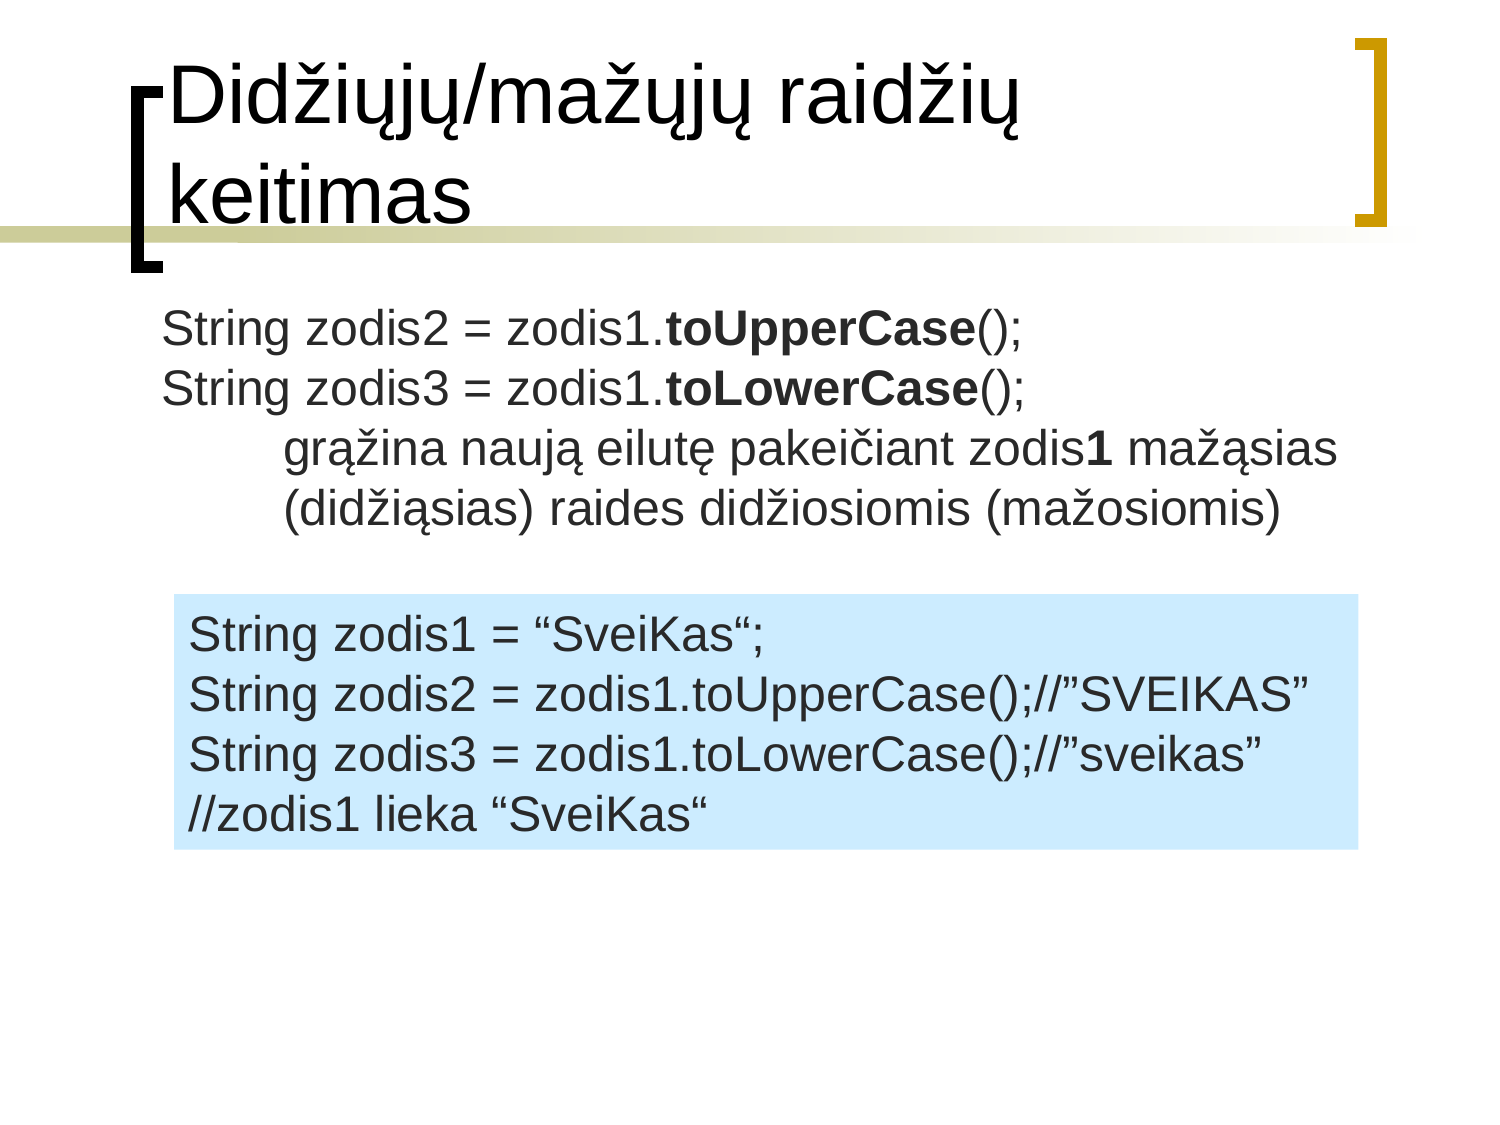

# Didžiųjų/mažųjų raidžių keitimas
String zodis2 = zodis1.toUpperCase();
String zodis3 = zodis1.toLowerCase();
	grąžina naują eilutę pakeičiant zodis1 mažąsias (didžiąsias) raides didžiosiomis (mažosiomis)
String zodis1 = “SveiKas“;
String zodis2 = zodis1.toUpperCase();//”SVEIKAS”
String zodis3 = zodis1.toLowerCase();//”sveikas”
//zodis1 lieka “SveiKas“